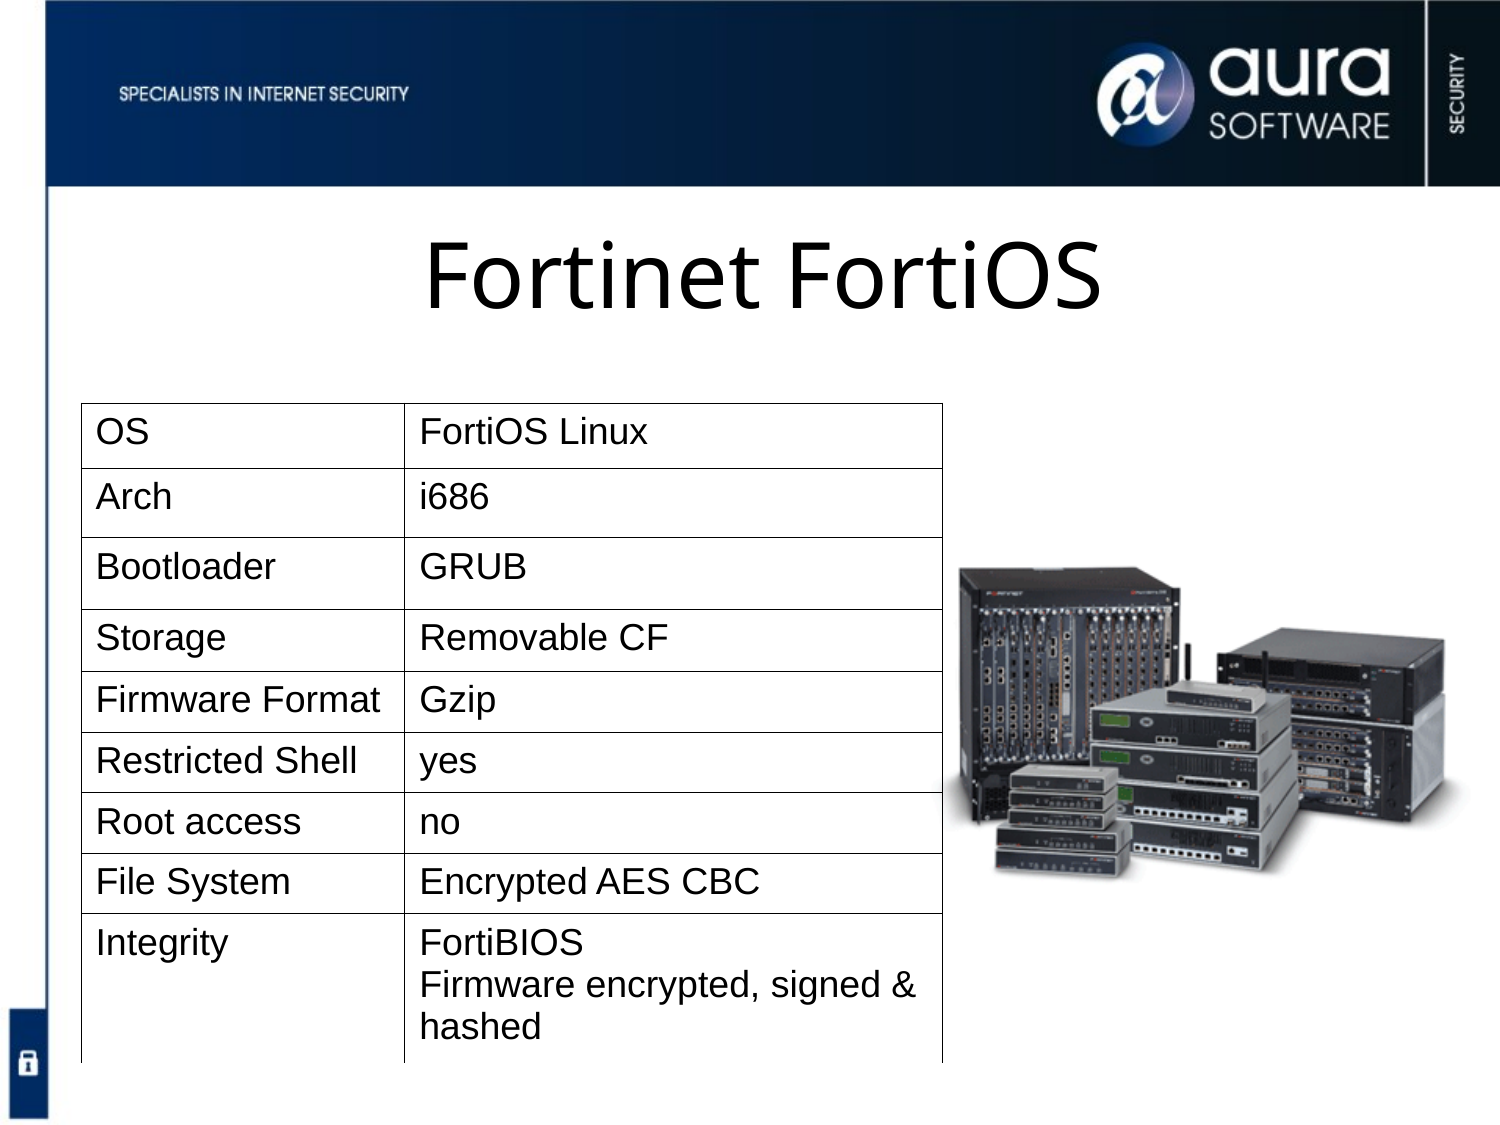

# Fortinet FortiOS
| OS | FortiOS Linux |
| --- | --- |
| Arch | i686 |
| Bootloader | GRUB |
| Storage | Removable CF |
| Firmware Format | Gzip |
| Restricted Shell | yes |
| Root access | no |
| File System | Encrypted AES CBC |
| Integrity | FortiBIOS Firmware encrypted, signed & hashed |